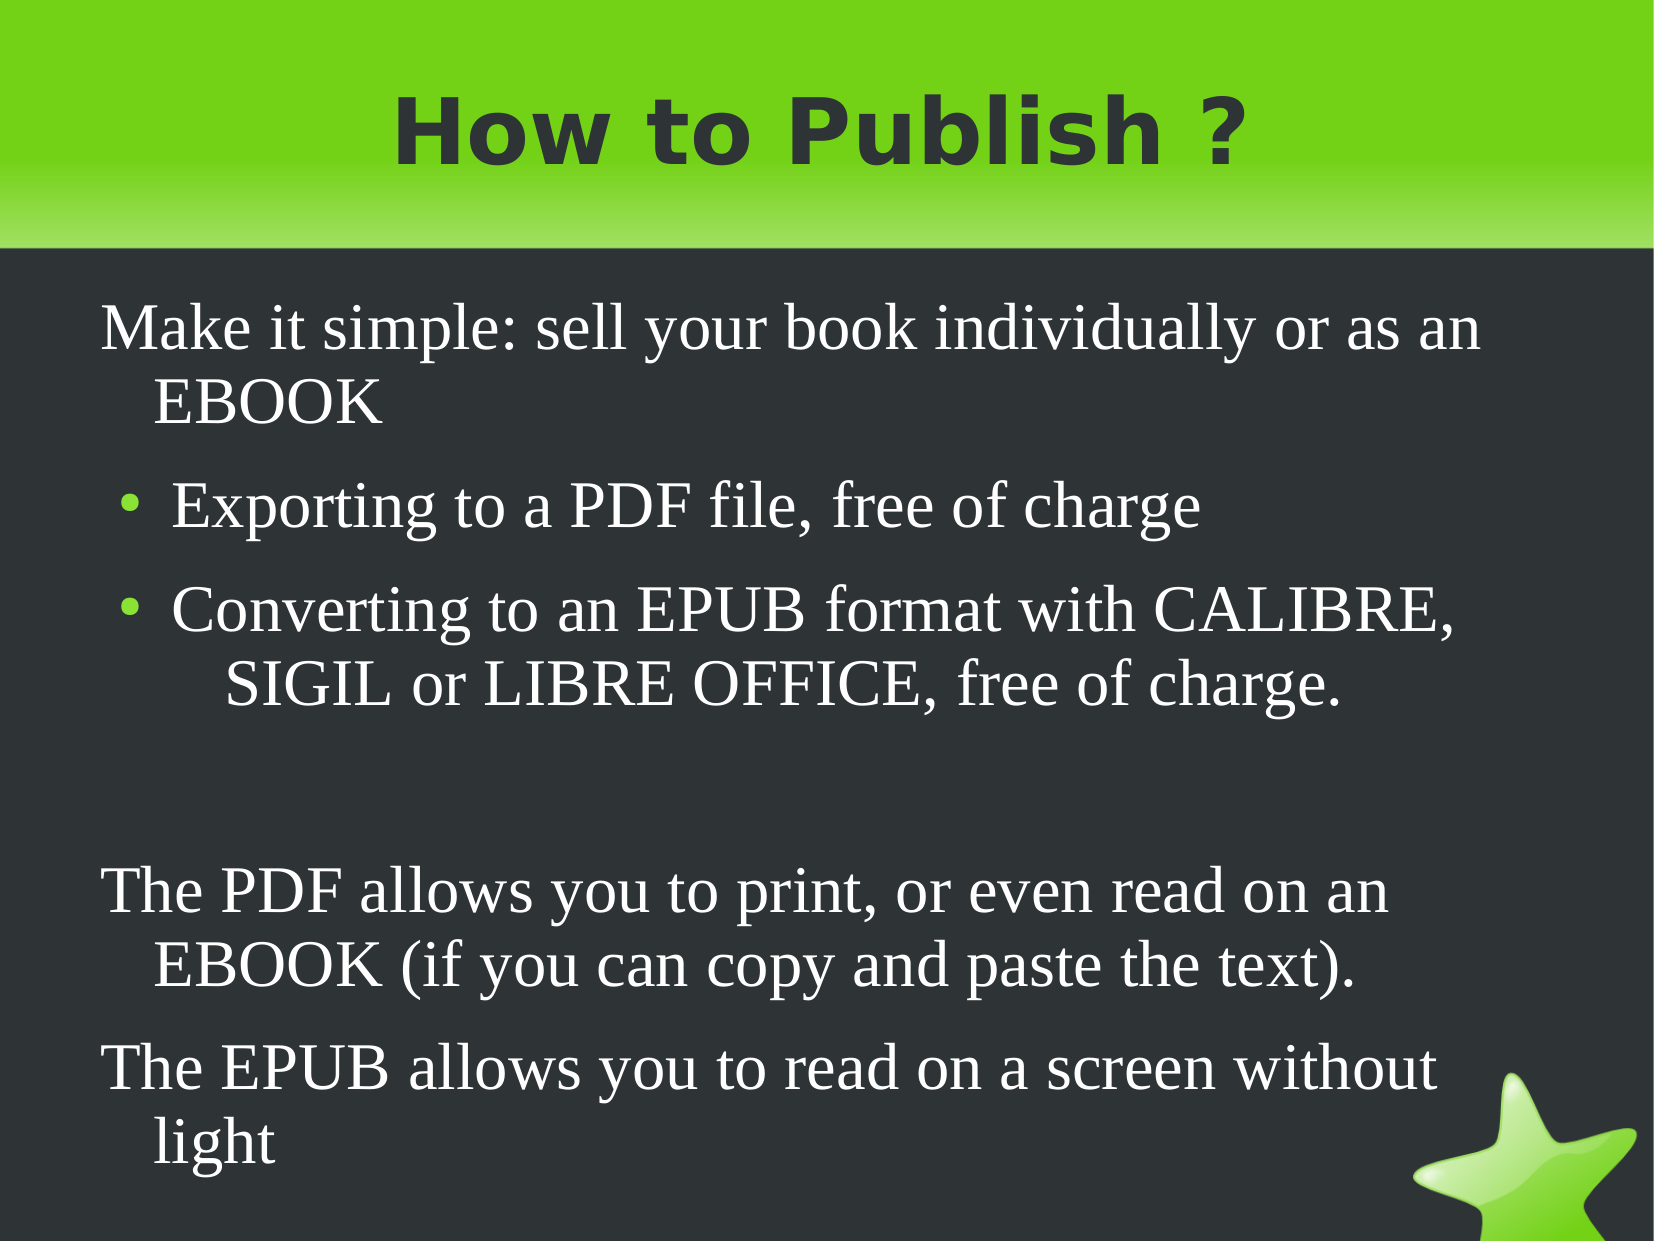

# How to Publish ?
Make it simple: sell your book individually or as an EBOOK
Exporting to a PDF file, free of charge
Converting to an EPUB format with CALIBRE, SIGIL or LIBRE OFFICE, free of charge.
The PDF allows you to print, or even read on an EBOOK (if you can copy and paste the text).
The EPUB allows you to read on a screen without light